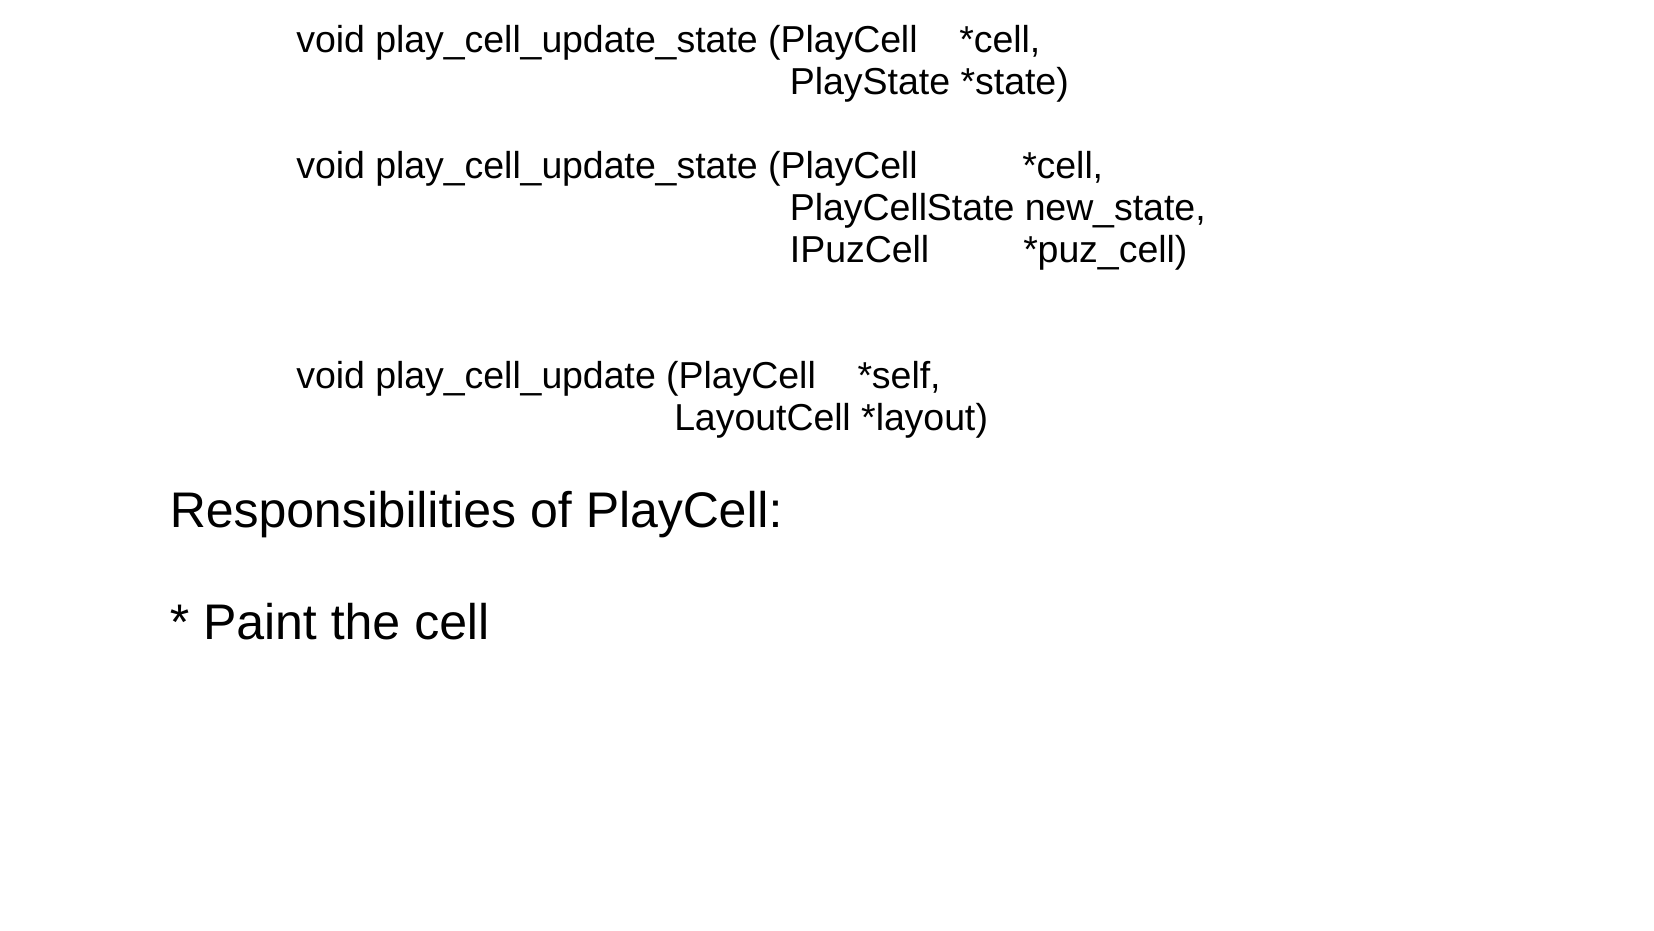

void play_cell_update_state (PlayCell *cell,
 PlayState *state)
void play_cell_update_state (PlayCell *cell,
 PlayCellState new_state,
 IPuzCell *puz_cell)
void play_cell_update (PlayCell *self,
 LayoutCell *layout)
Responsibilities of PlayCell:
* Paint the cell